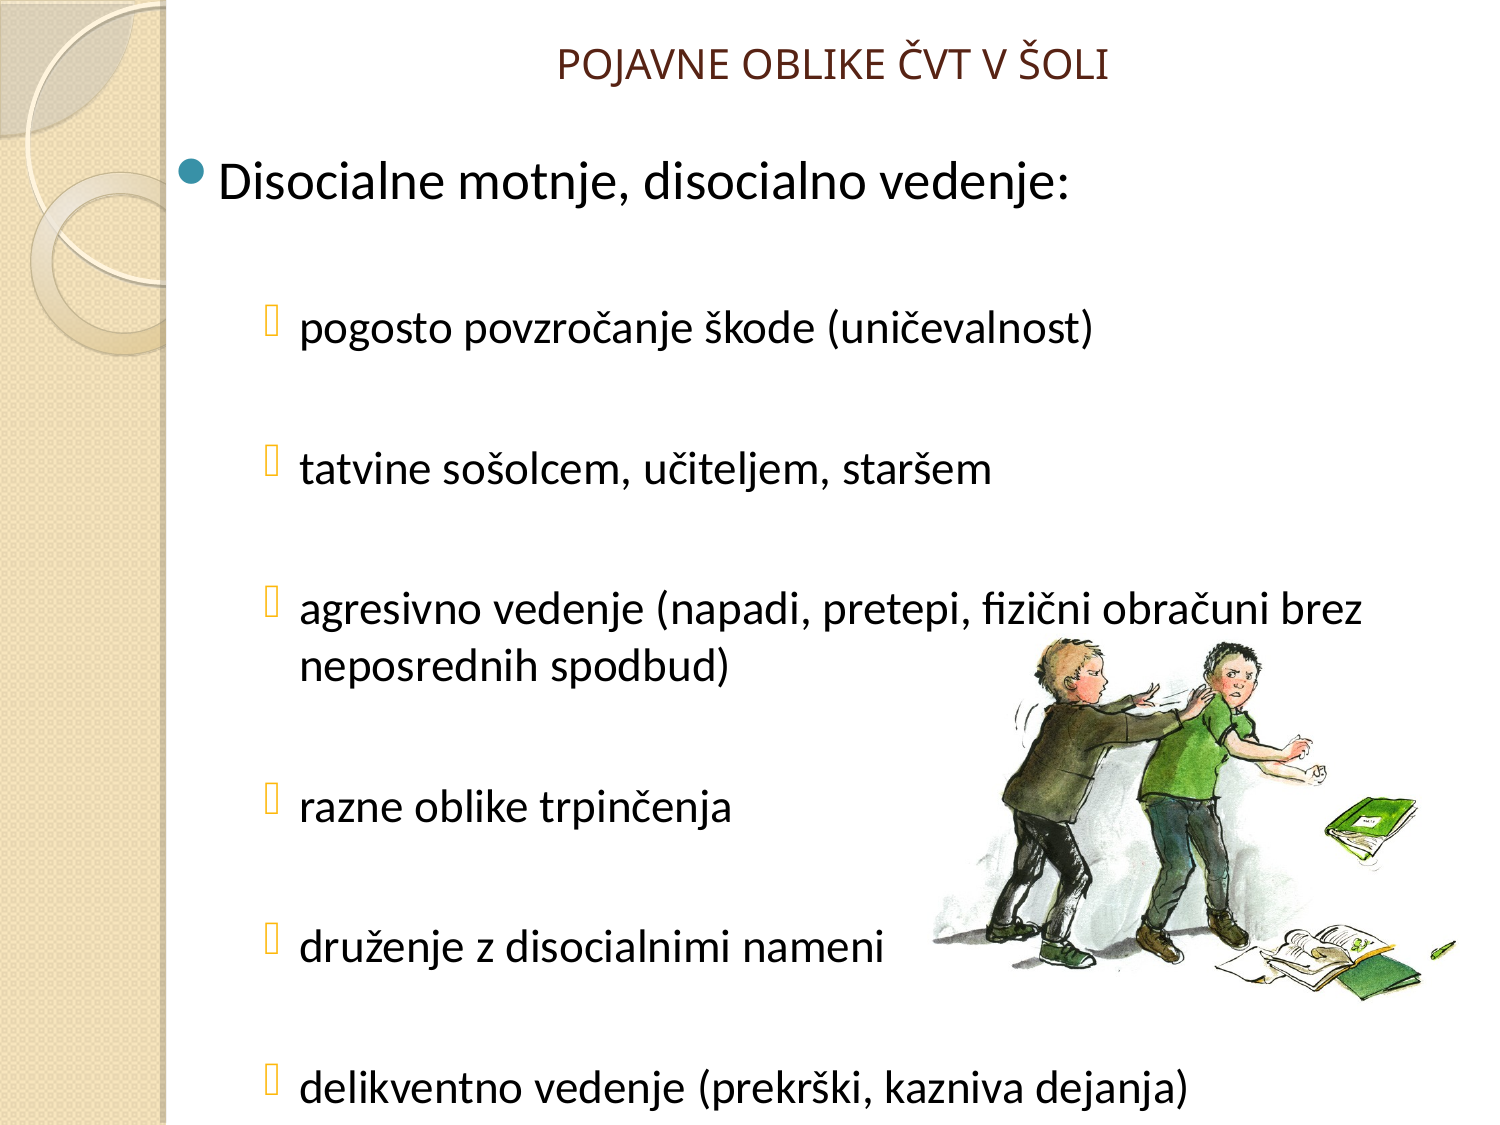

# POJAVNE OBLIKE ČVT V ŠOLI
Disocialne motnje, disocialno vedenje:
pogosto povzročanje škode (uničevalnost)
tatvine sošolcem, učiteljem, staršem
agresivno vedenje (napadi, pretepi, fizični obračuni brez neposrednih spodbud)
razne oblike trpinčenja
druženje z disocialnimi nameni
delikventno vedenje (prekrški, kazniva dejanja)